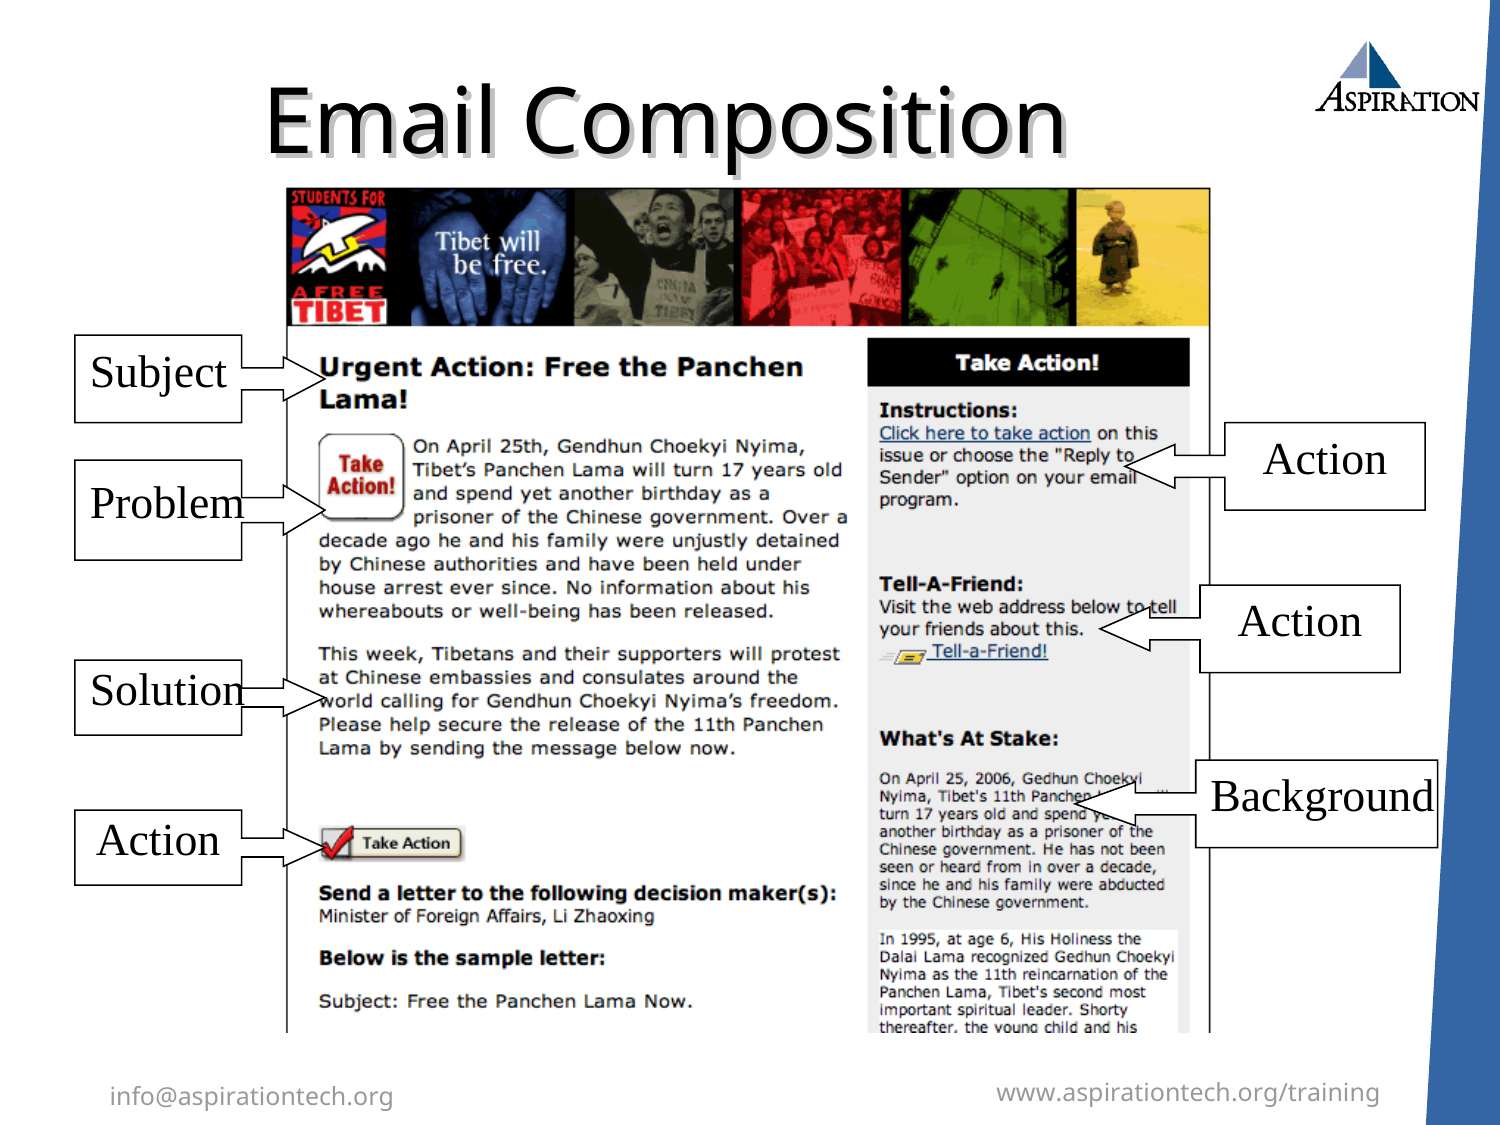

# Email Composition
Subject
Action
Problem
Action
Solution
Background
Action